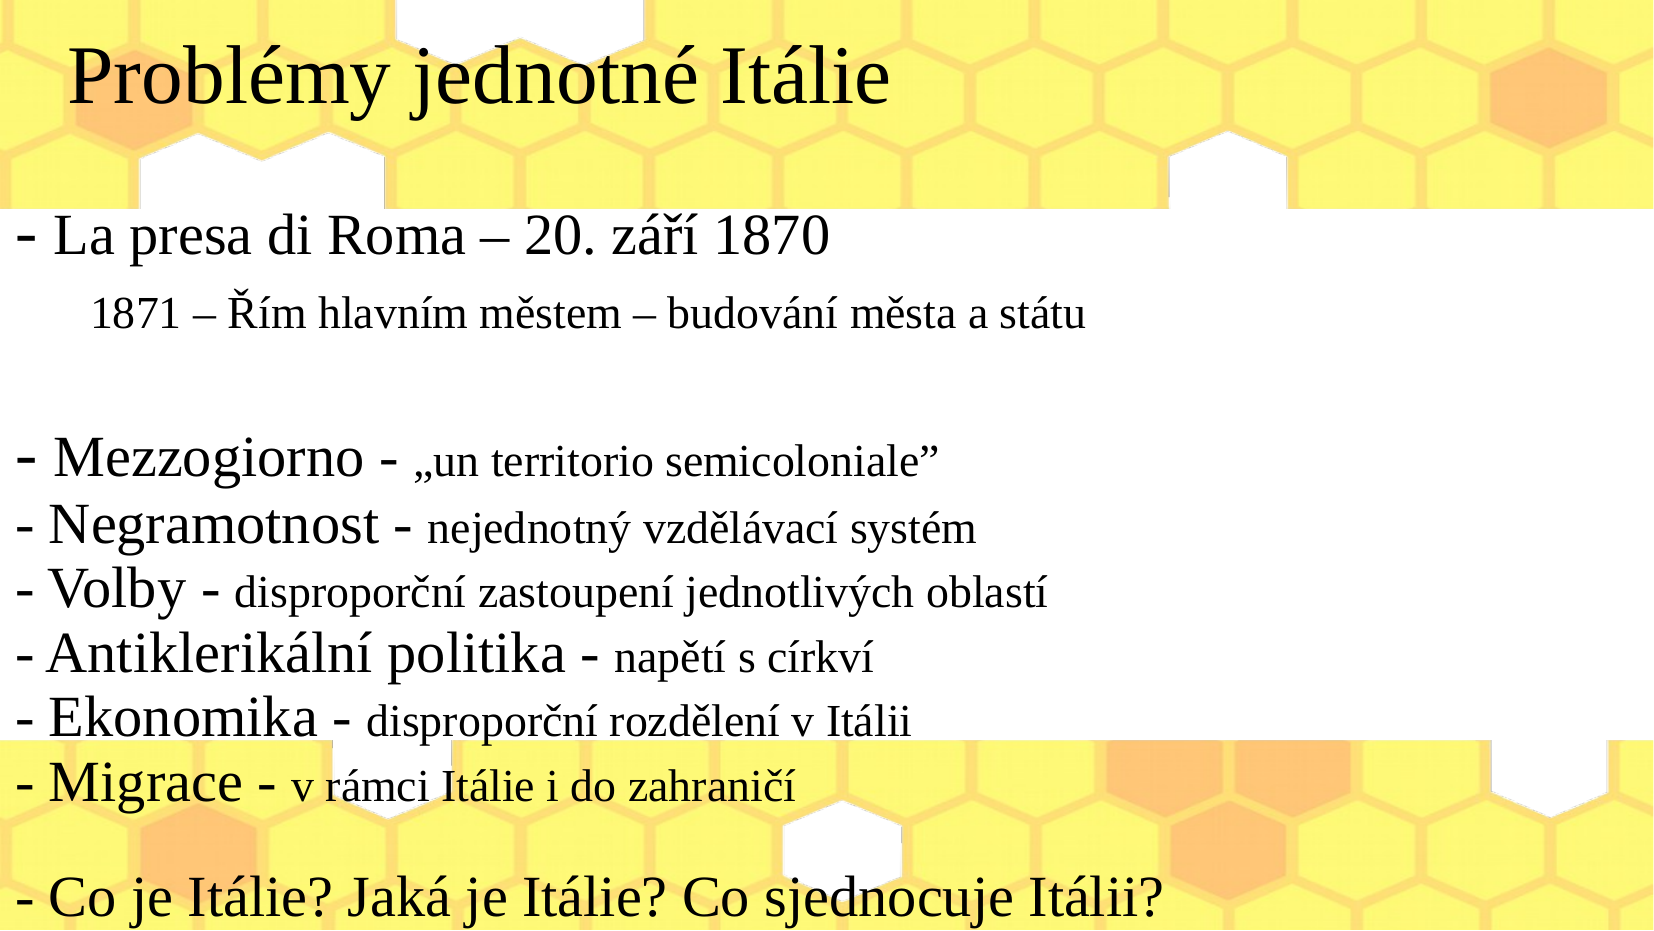

# Problémy jednotné Itálie
- La presa di Roma – 20. září 1870
	1871 – Řím hlavním městem – budování města a státu
- Mezzogiorno - „un territorio semicoloniale”
- Negramotnost - nejednotný vzdělávací systém
- Volby - disproporční zastoupení jednotlivých oblastí
- Antiklerikální politika - napětí s církví
- Ekonomika - disproporční rozdělení v Itálii
- Migrace - v rámci Itálie i do zahraničí
- Co je Itálie? Jaká je Itálie? Co sjednocuje Itálii?